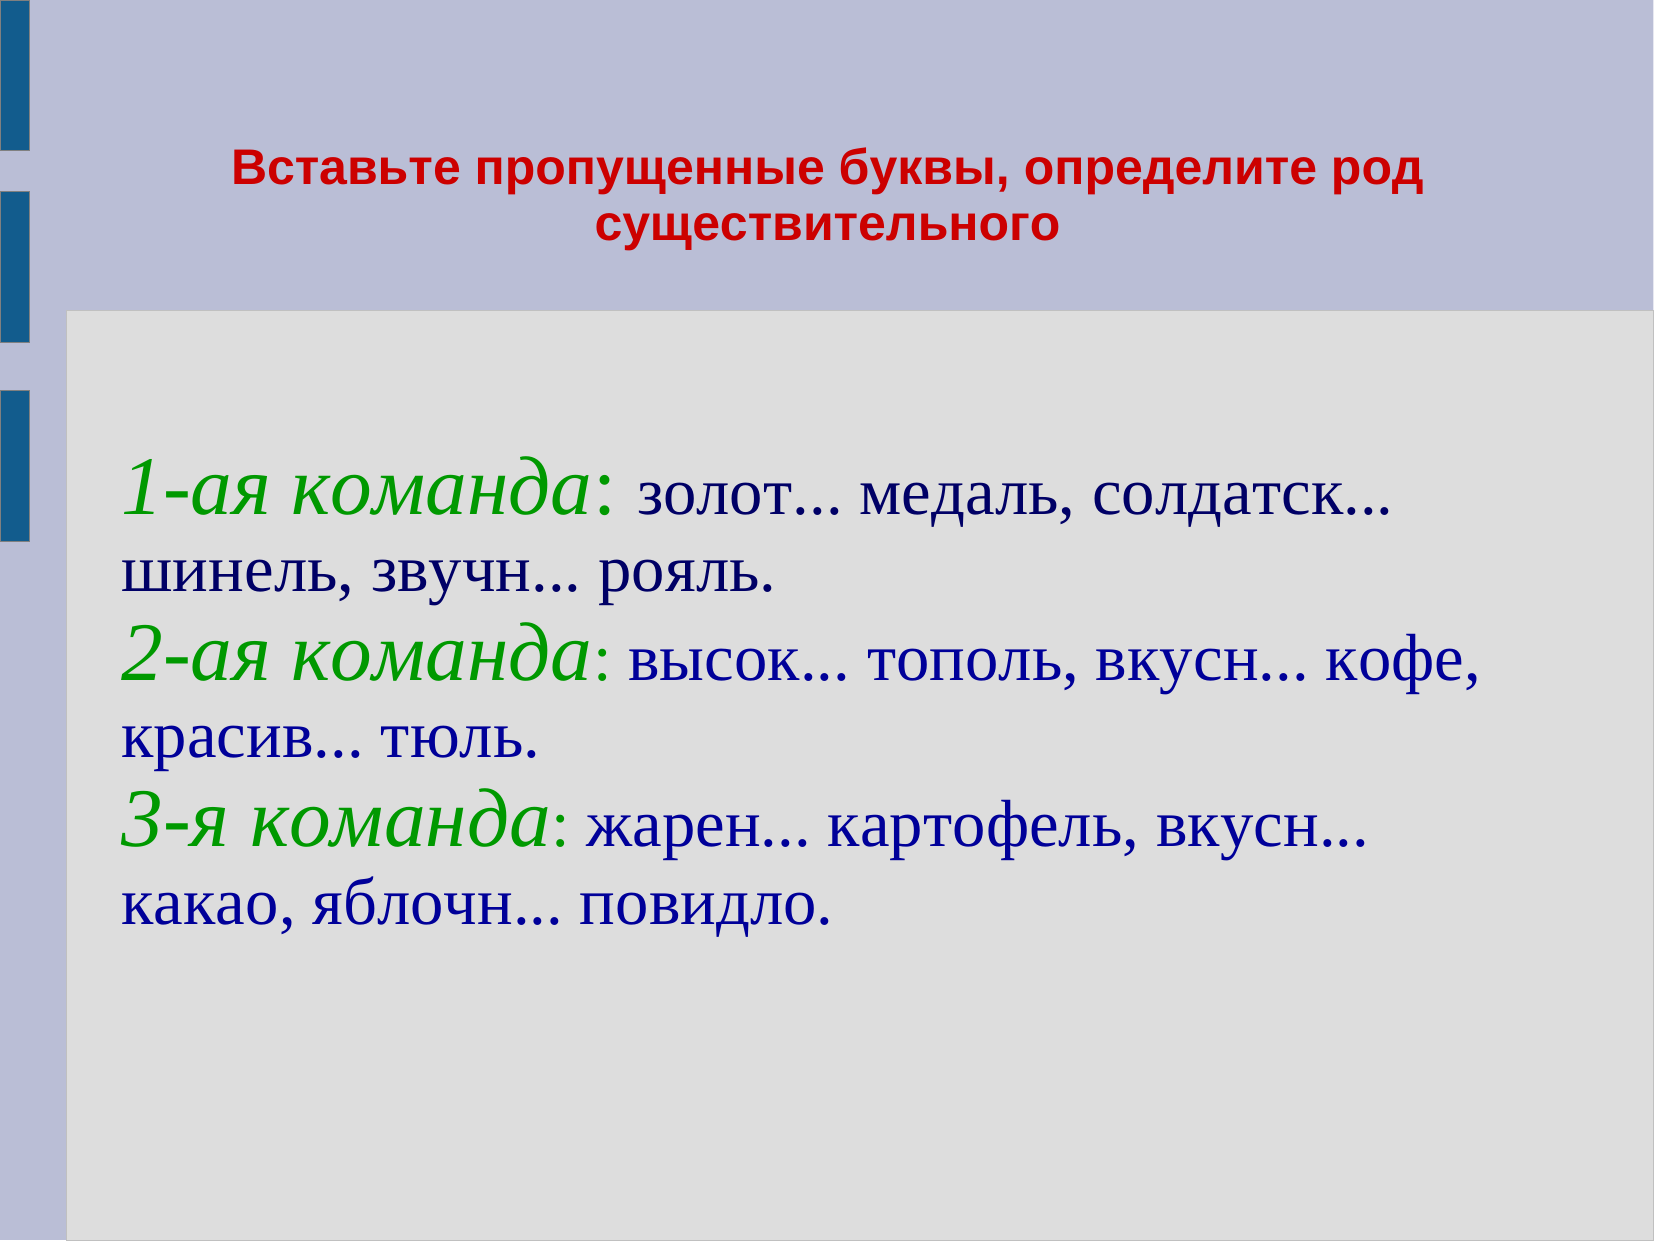

# Вставьте пропущенные буквы, определите род существительного
1-ая команда: золот... медаль, солдатск... шинель, звучн... рояль.
2-ая команда: высок... тополь, вкусн... кофе, красив... тюль.
3-я команда: жарен... картофель, вкусн... какао, яблочн... повидло.